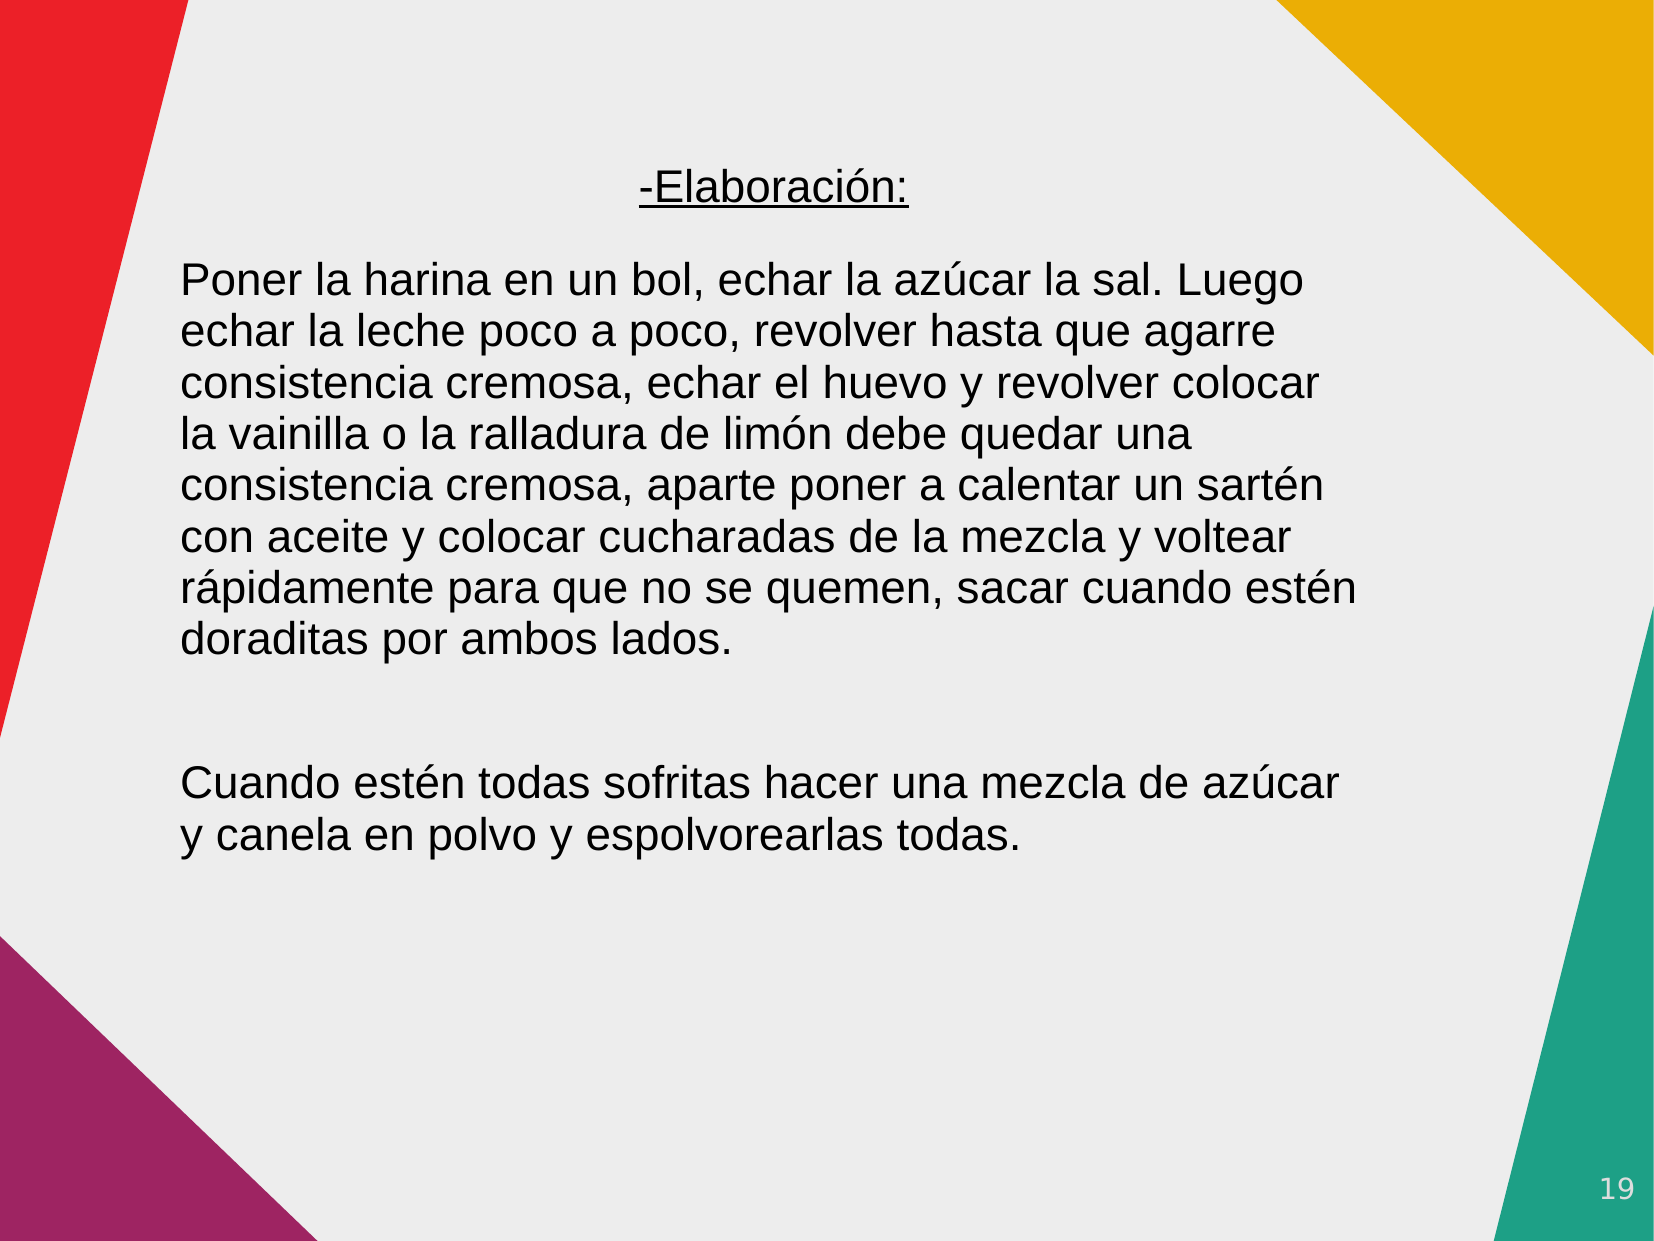

-Elaboración:
Poner la harina en un bol, echar la azúcar la sal. Luego echar la leche poco a poco, revolver hasta que agarre consistencia cremosa, echar el huevo y revolver colocar la vainilla o la ralladura de limón debe quedar una consistencia cremosa, aparte poner a calentar un sartén con aceite y colocar cucharadas de la mezcla y voltear rápidamente para que no se quemen, sacar cuando estén doraditas por ambos lados.
Cuando estén todas sofritas hacer una mezcla de azúcar y canela en polvo y espolvorearlas todas.
19